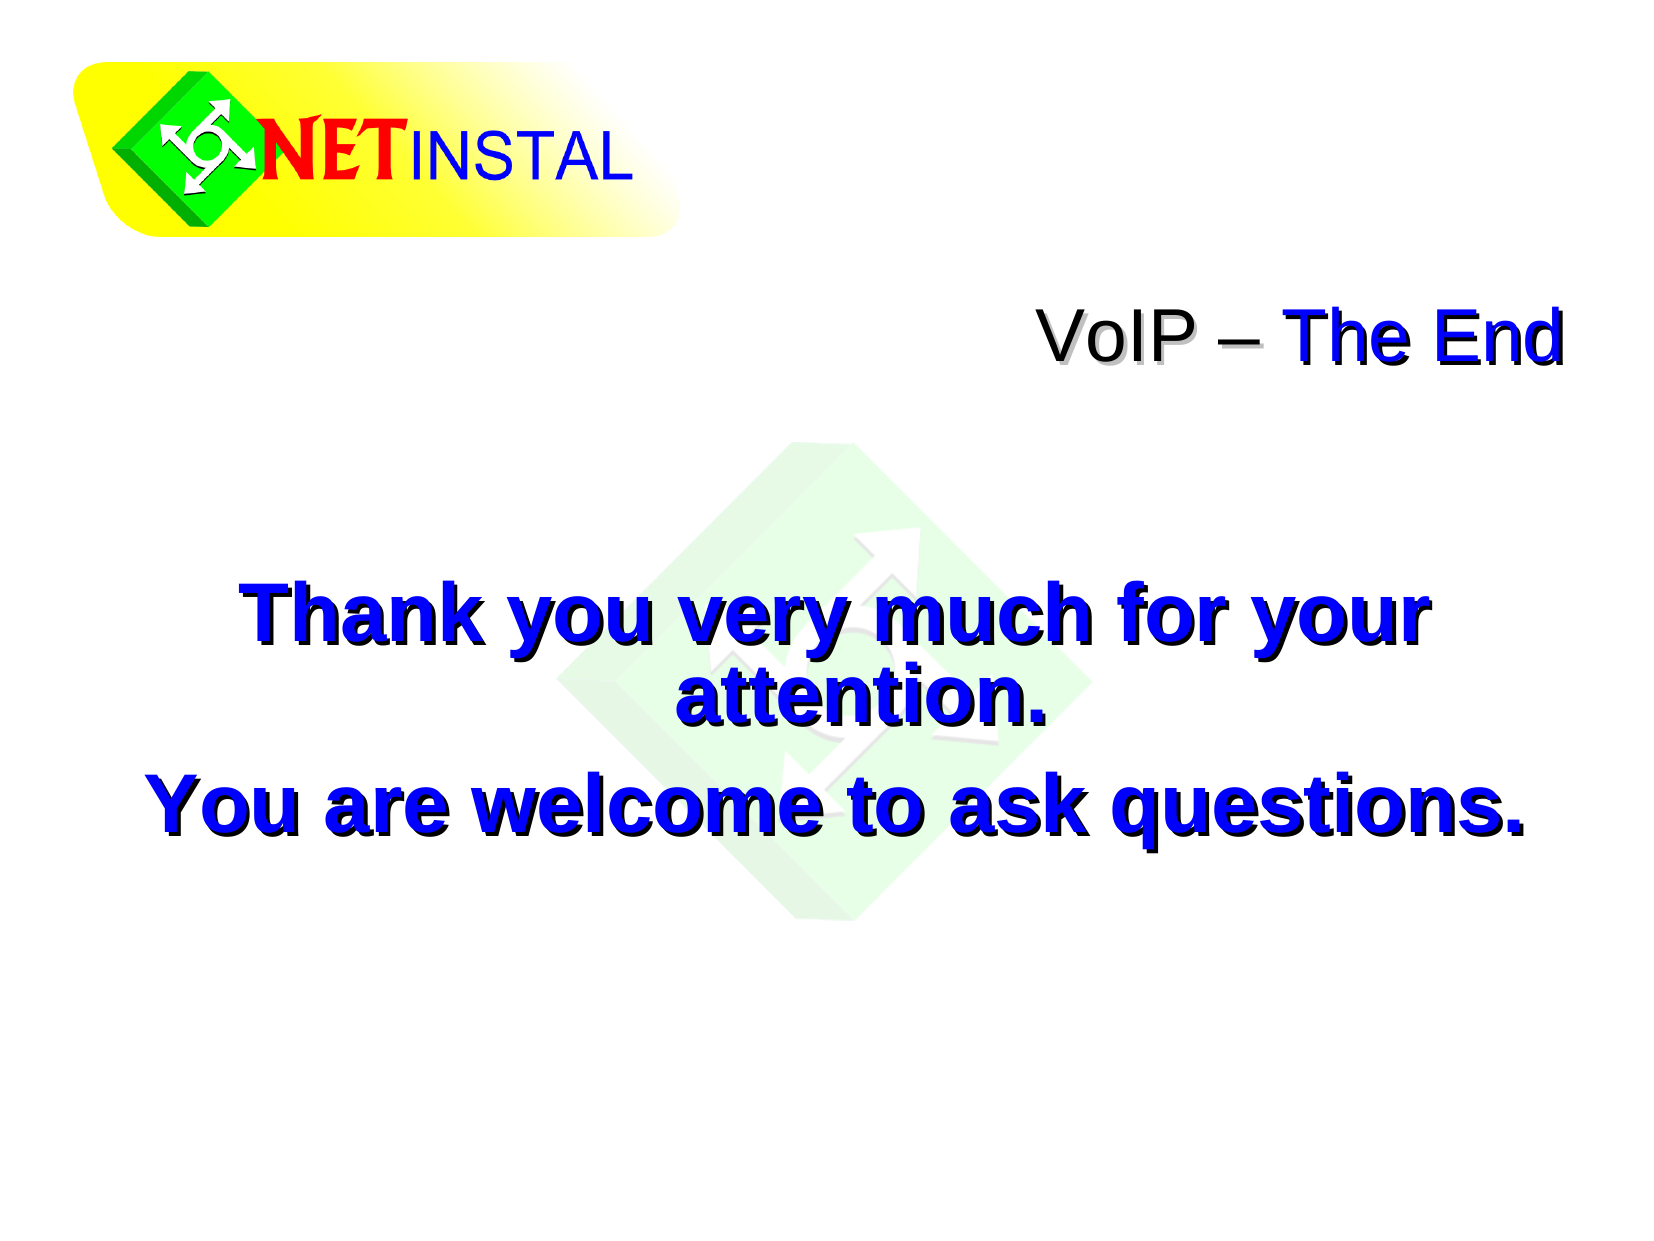

# VoIP – The End
Thank you very much for your attention.
You are welcome to ask questions.